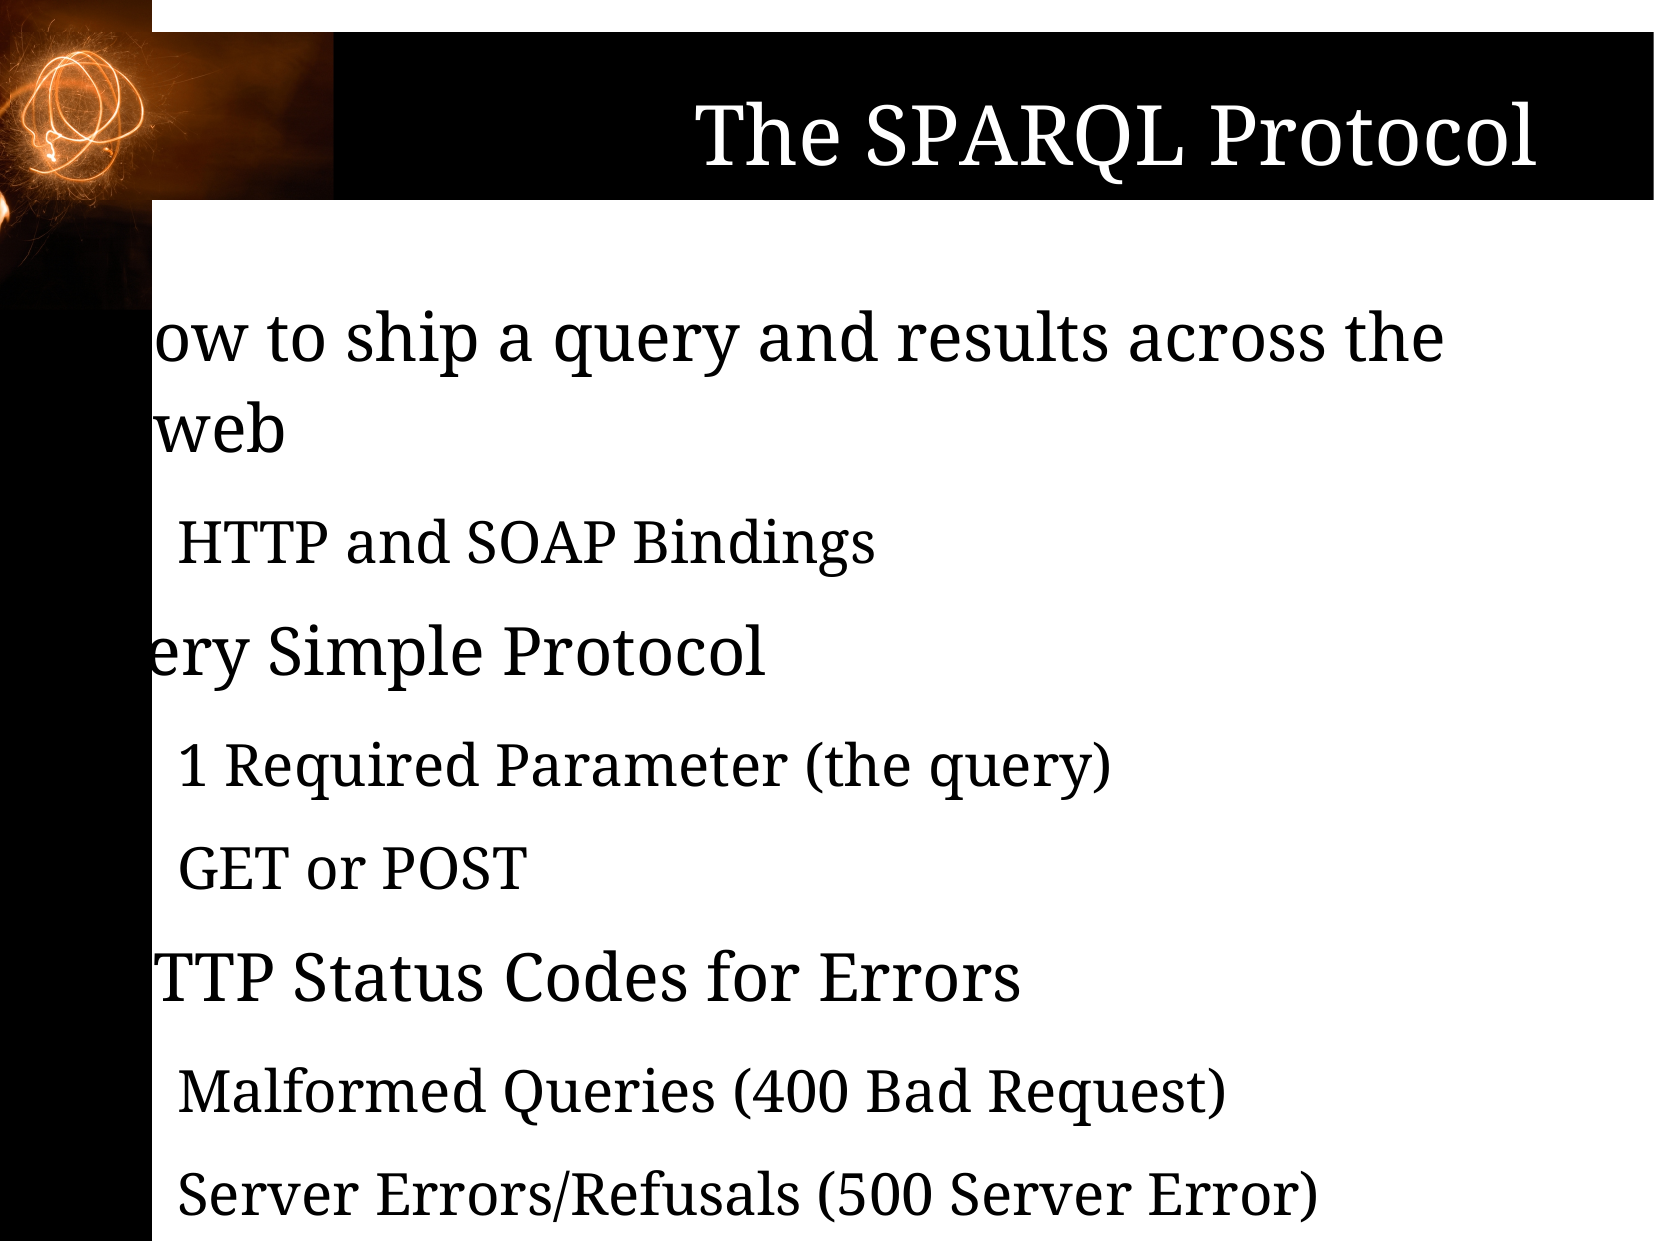

# The SPARQL Protocol
How to ship a query and results across the web
HTTP and SOAP Bindings
Very Simple Protocol
1 Required Parameter (the query)
GET or POST
HTTP Status Codes for Errors
Malformed Queries (400 Bad Request)
Server Errors/Refusals (500 Server Error)
Allows Content-Negotiation